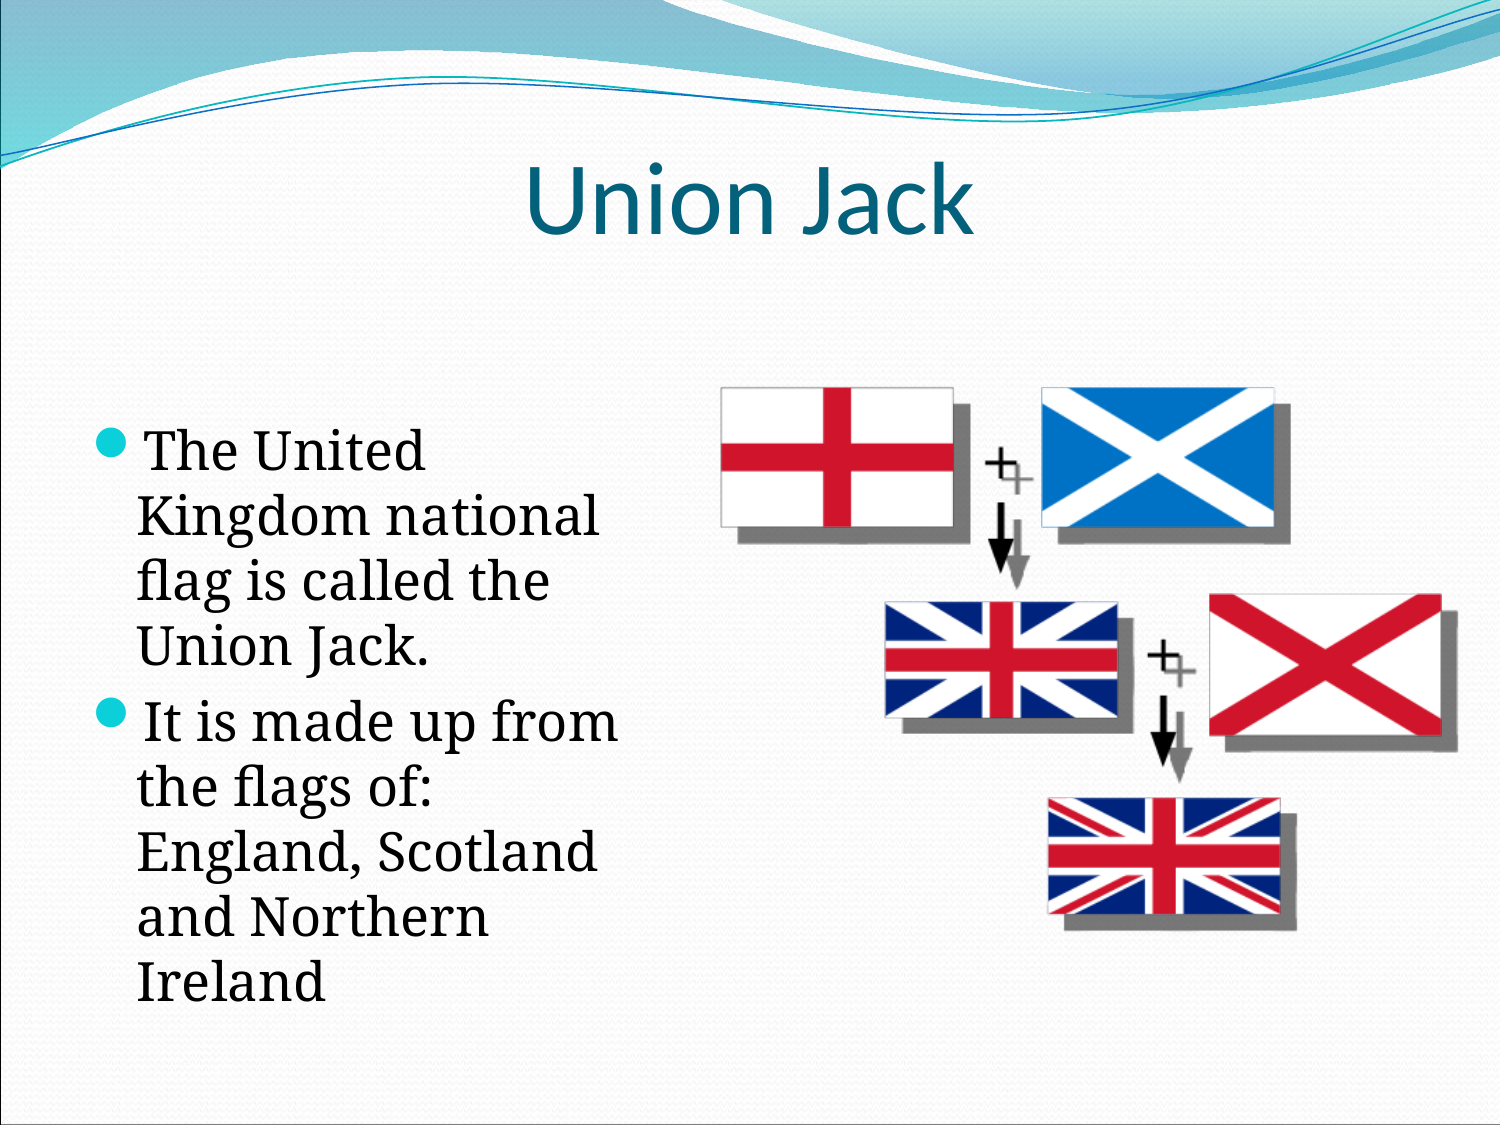

# Union Jack
The United Kingdom national flag is called the Union Jack.
It is made up from the flags of: England, Scotland and Northern Ireland